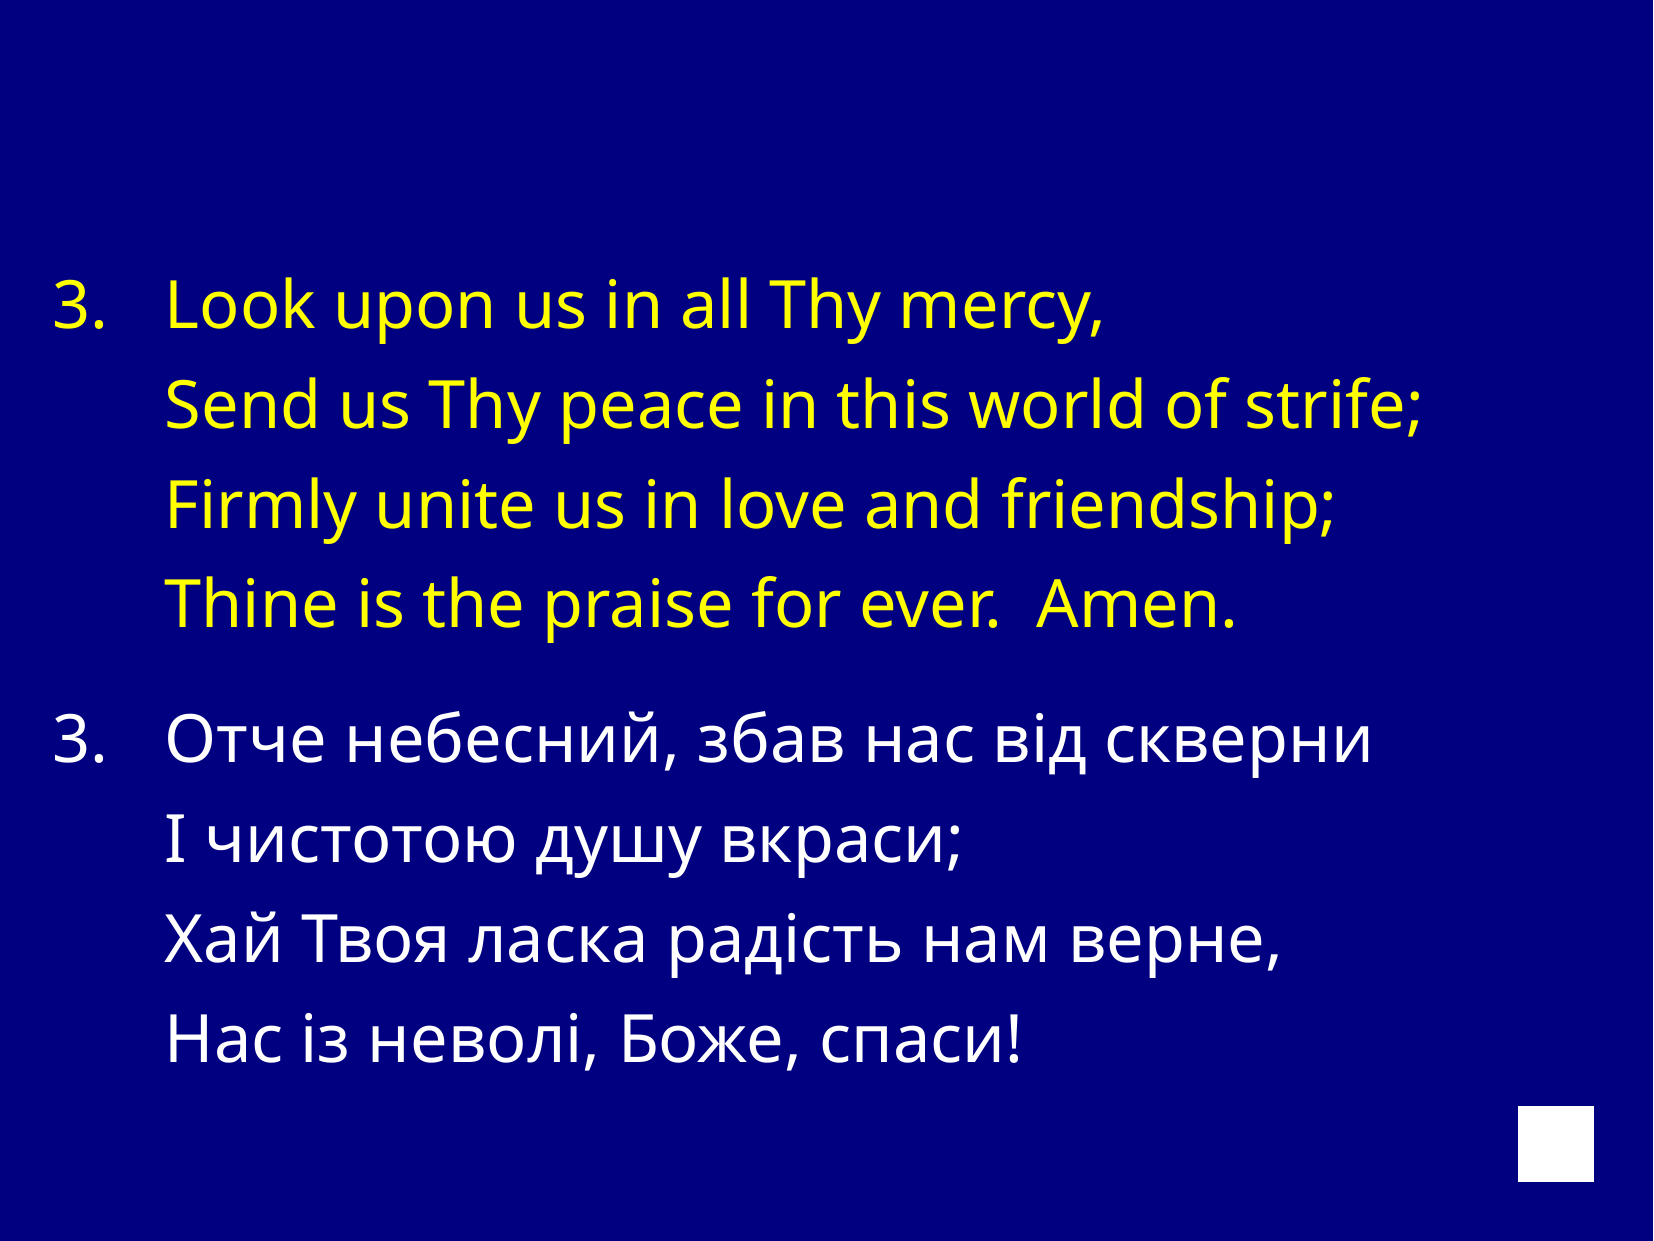

3.	Look upon us in all Thy mercy,
	Send us Thy peace in this world of strife;
	Firmly unite us in love and friendship;
	Thine is the praise for ever. Amen.
3.	Отче небесний, збав нас від скверни
	І чистотою душу вкраси;
	Хай Твоя ласка радість нам верне,
	Нас із неволі, Боже, спаси!